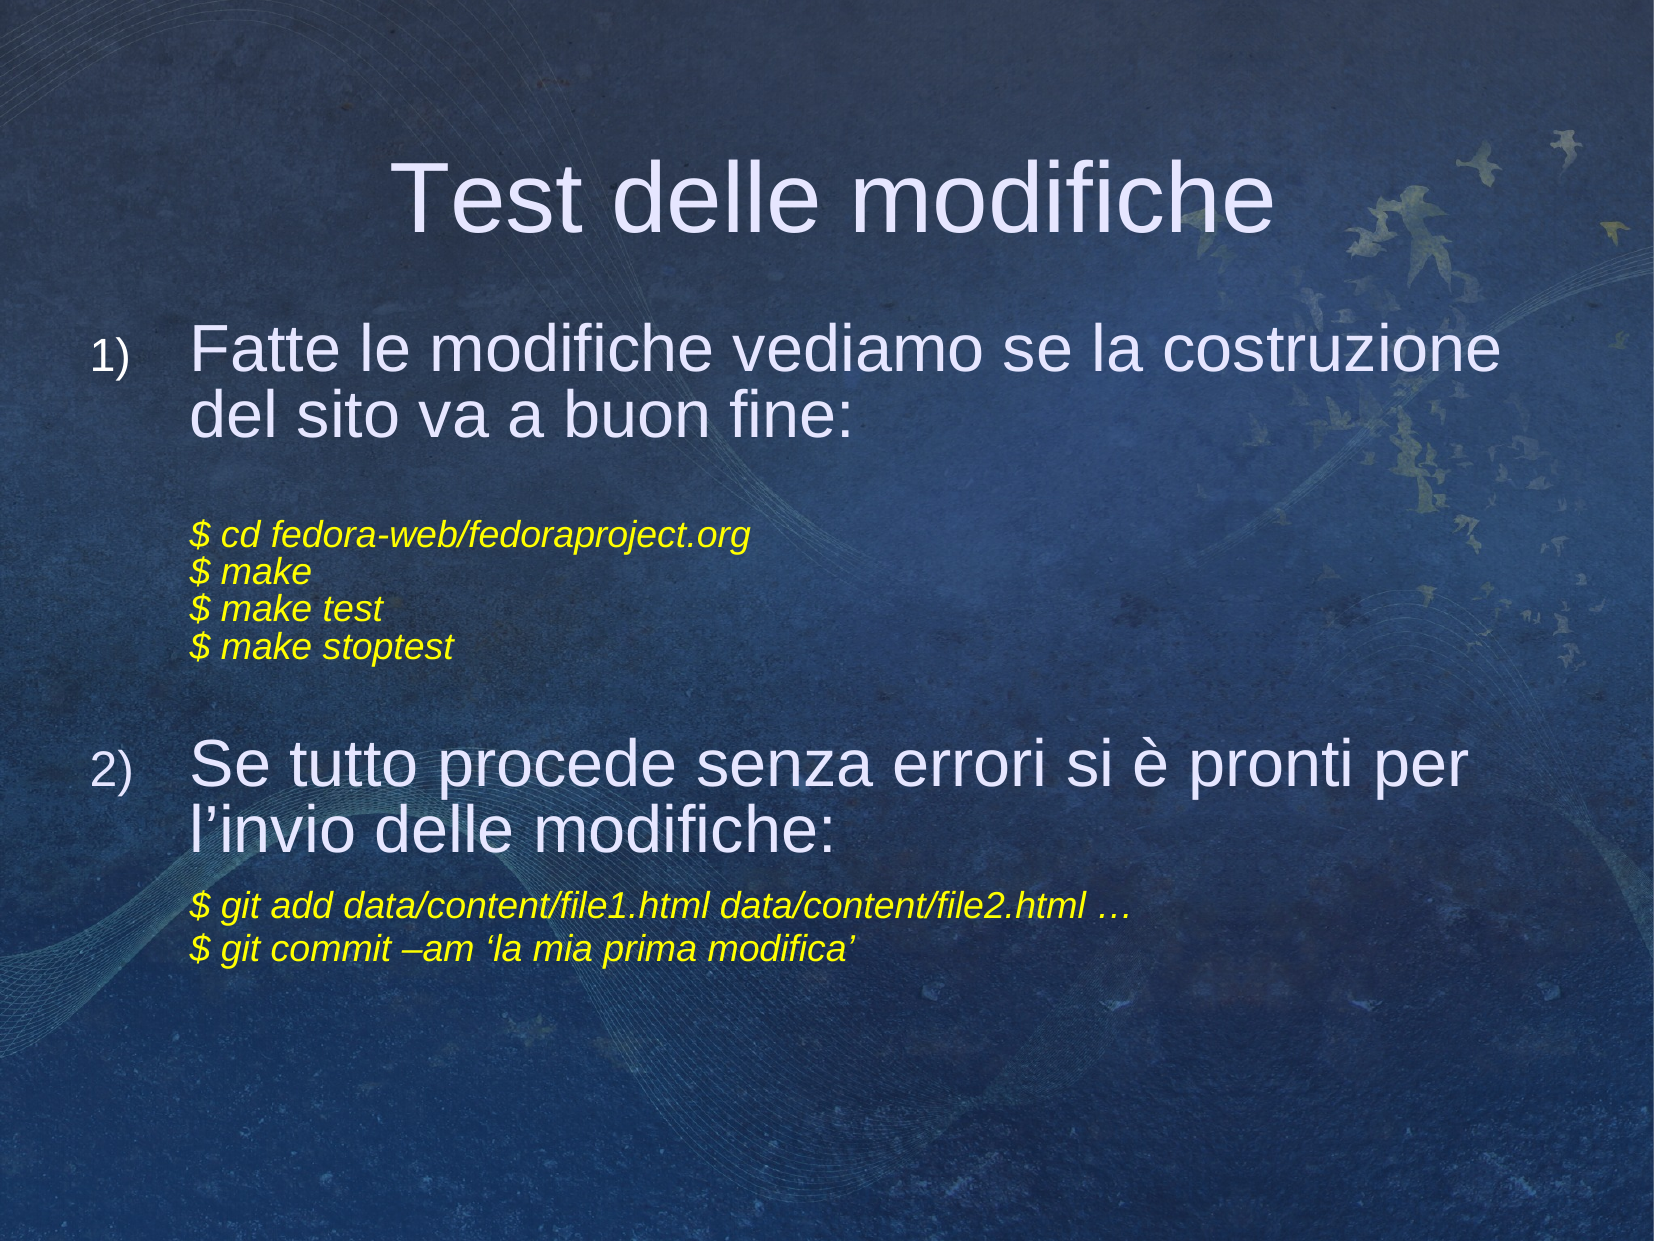

Test delle modifiche
Fatte le modifiche vediamo se la costruzione del sito va a buon fine:
	$ cd fedora-web/fedoraproject.org
	$ make
	$ make test
	$ make stoptest
2)	Se tutto procede senza errori si è pronti per l’invio delle modifiche:
	$ git add data/content/file1.html data/content/file2.html …
	$ git commit –am ‘la mia prima modifica’